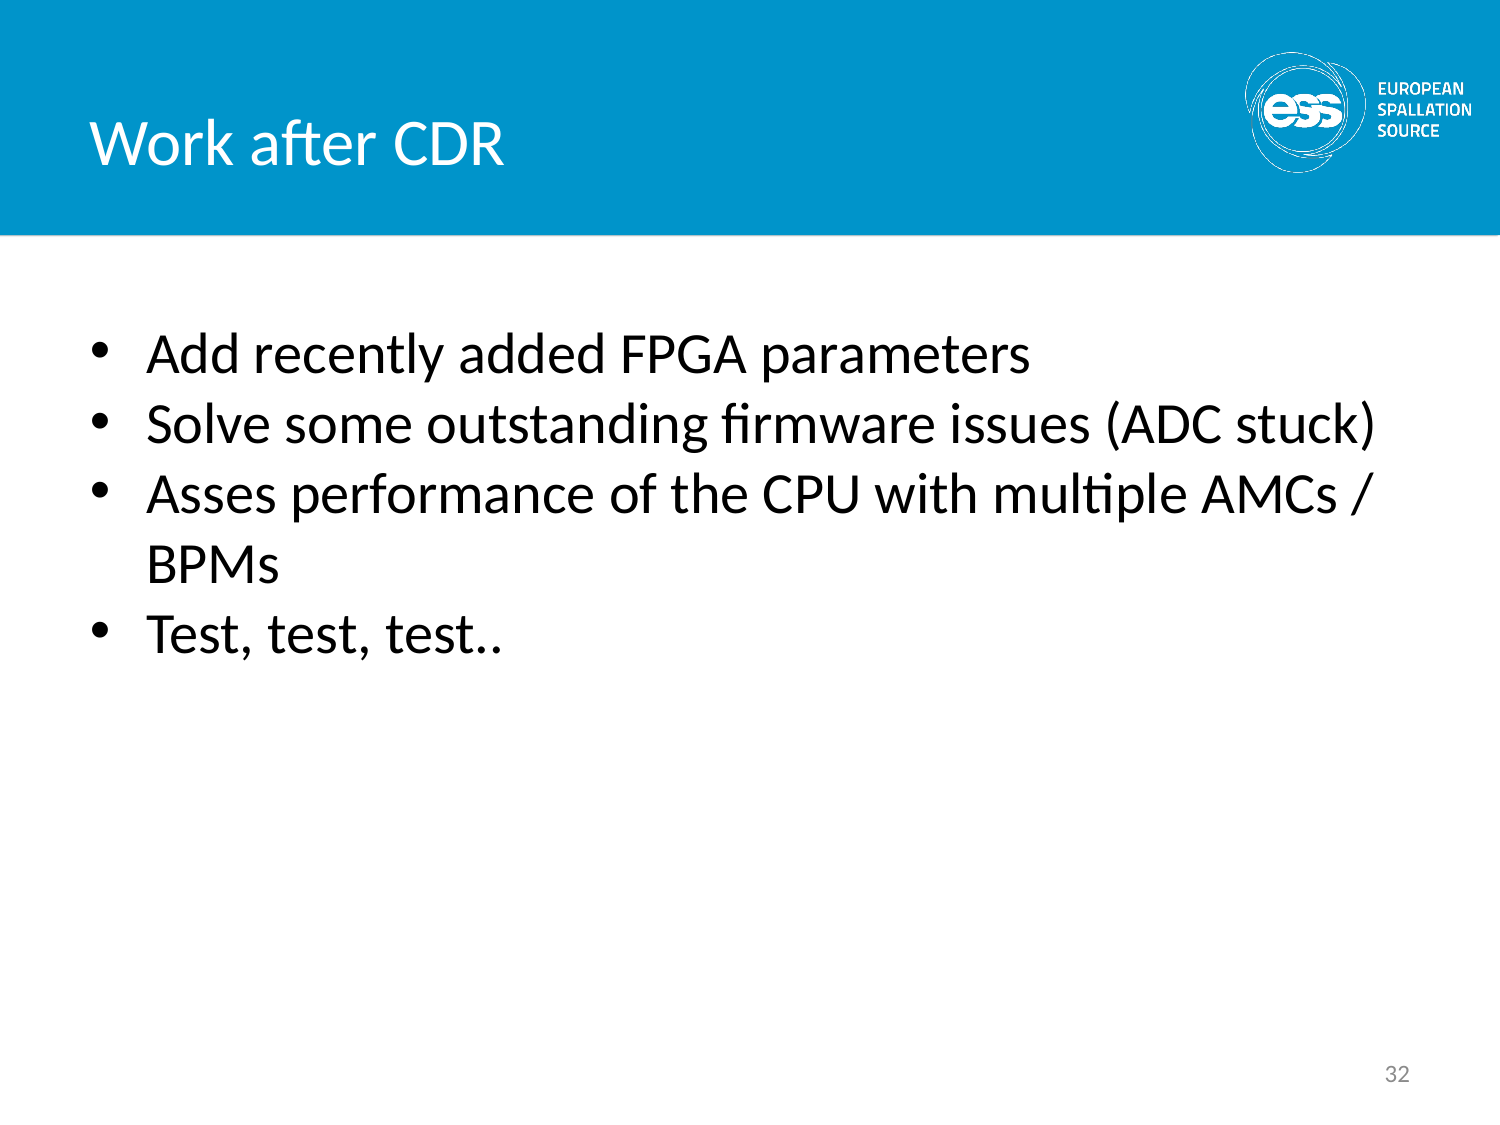

Work after CDR
Add recently added FPGA parameters
Solve some outstanding firmware issues (ADC stuck)
Asses performance of the CPU with multiple AMCs / BPMs
Test, test, test..